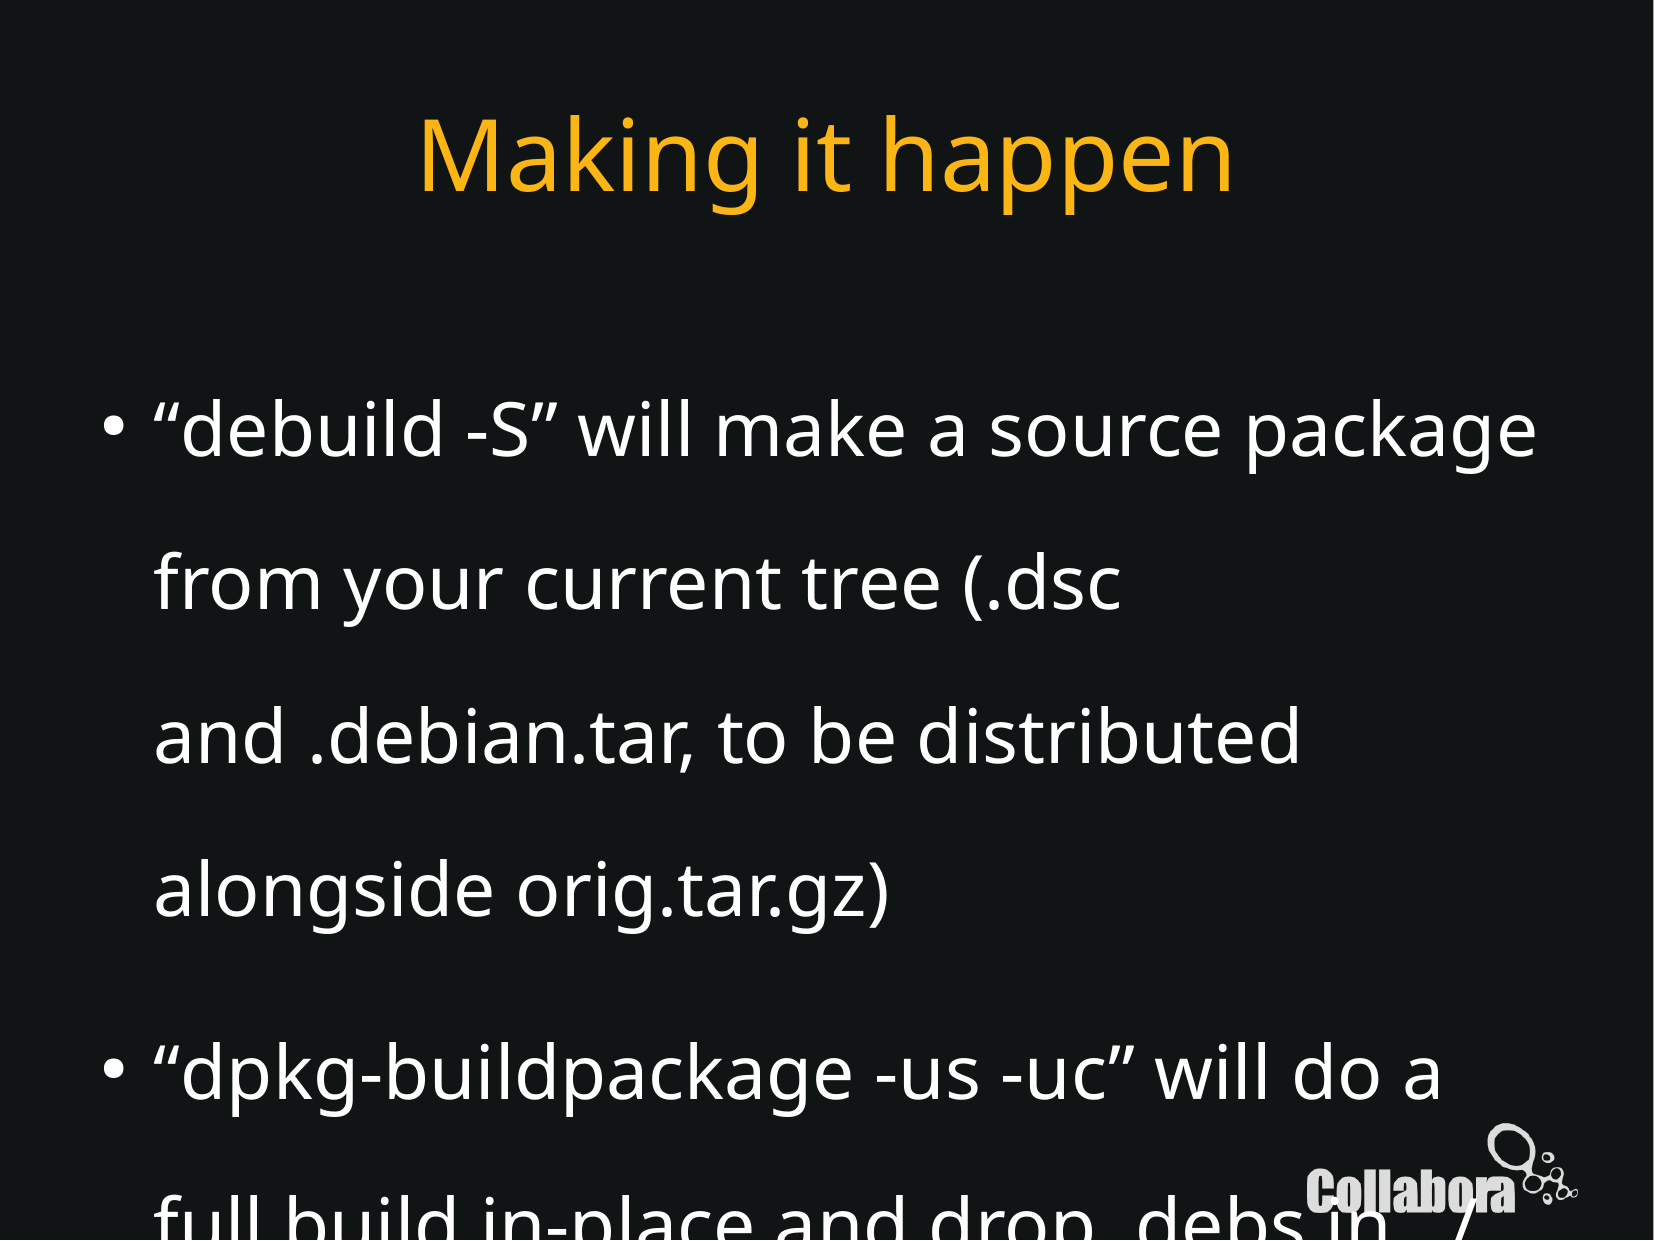

# Making it happen
“debuild -S” will make a source package from your current tree (.dsc and .debian.tar, to be distributed alongside orig.tar.gz)
“dpkg-buildpackage -us -uc” will do a full build in-place and drop .debs in ../